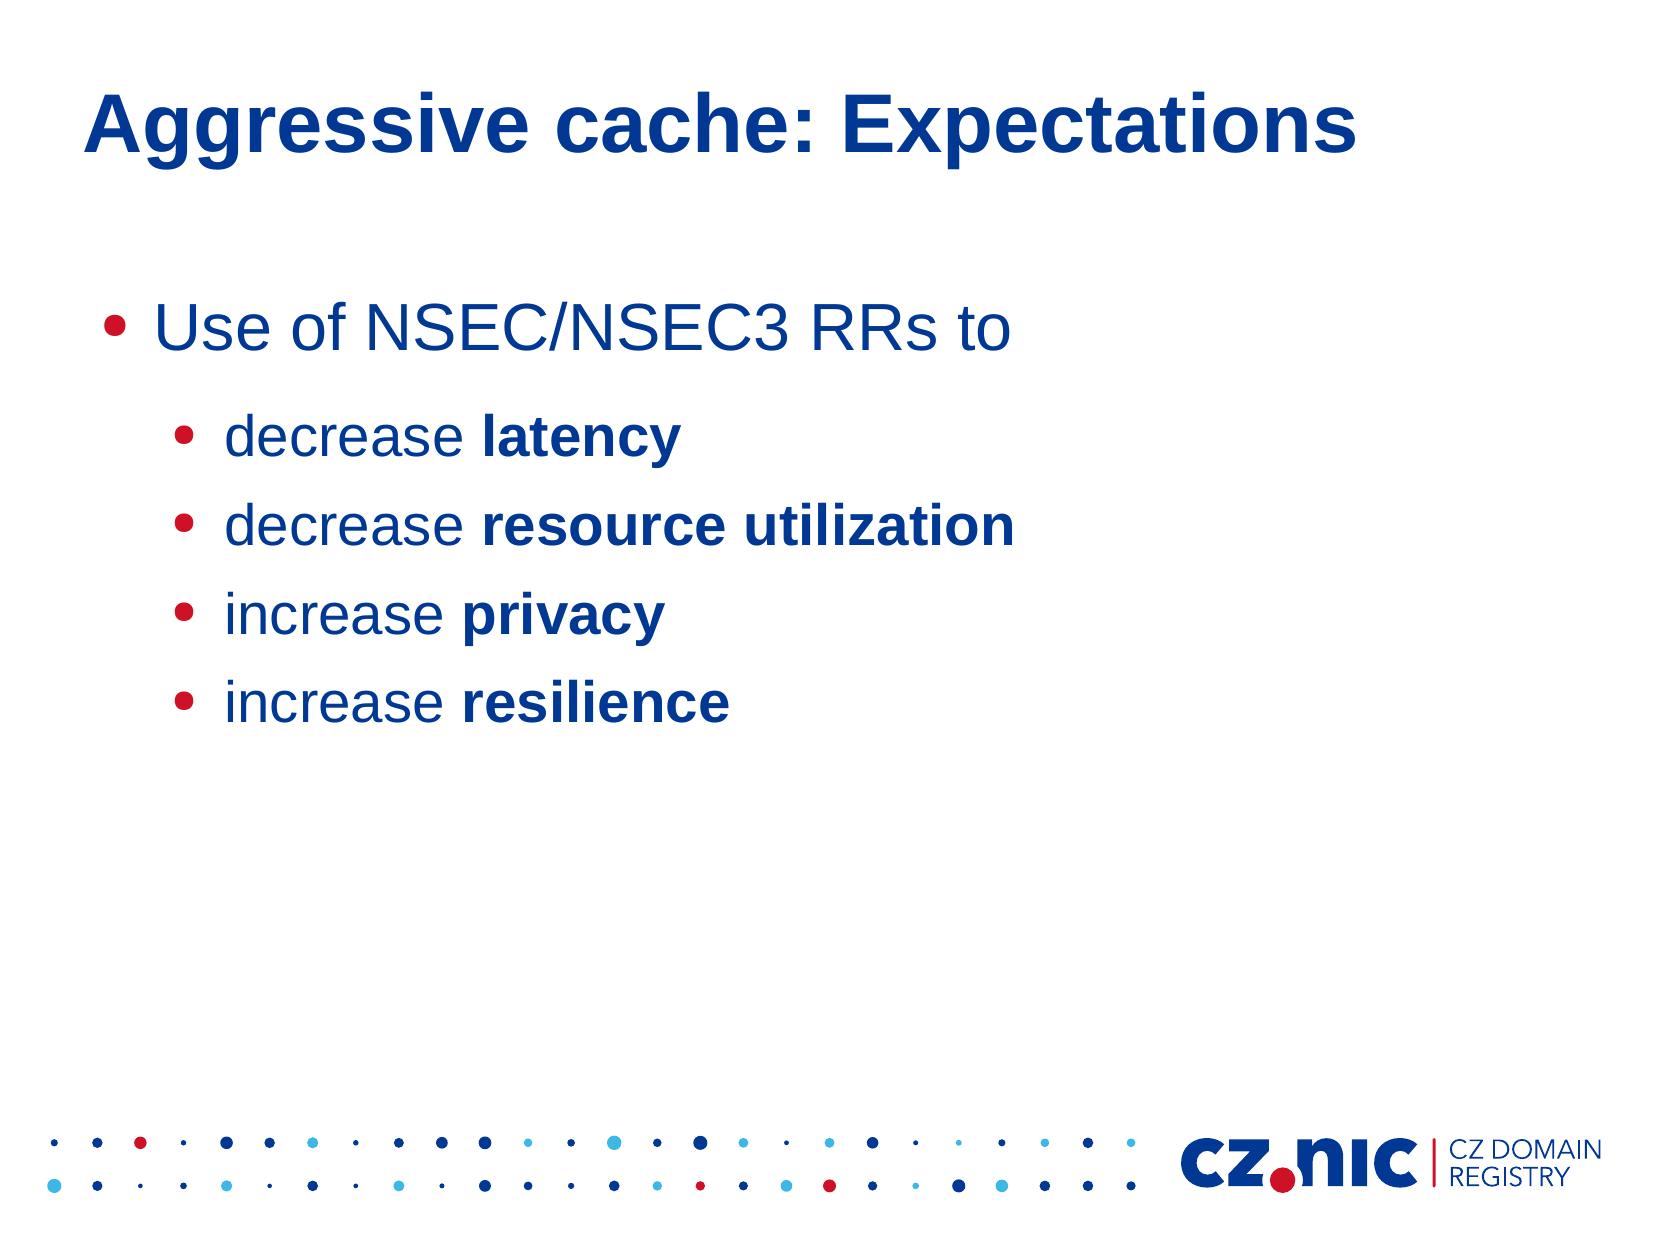

# Aggressive cache: Expectations
Use of NSEC/NSEC3 RRs to
decrease latency
decrease resource utilization
increase privacy
increase resilience